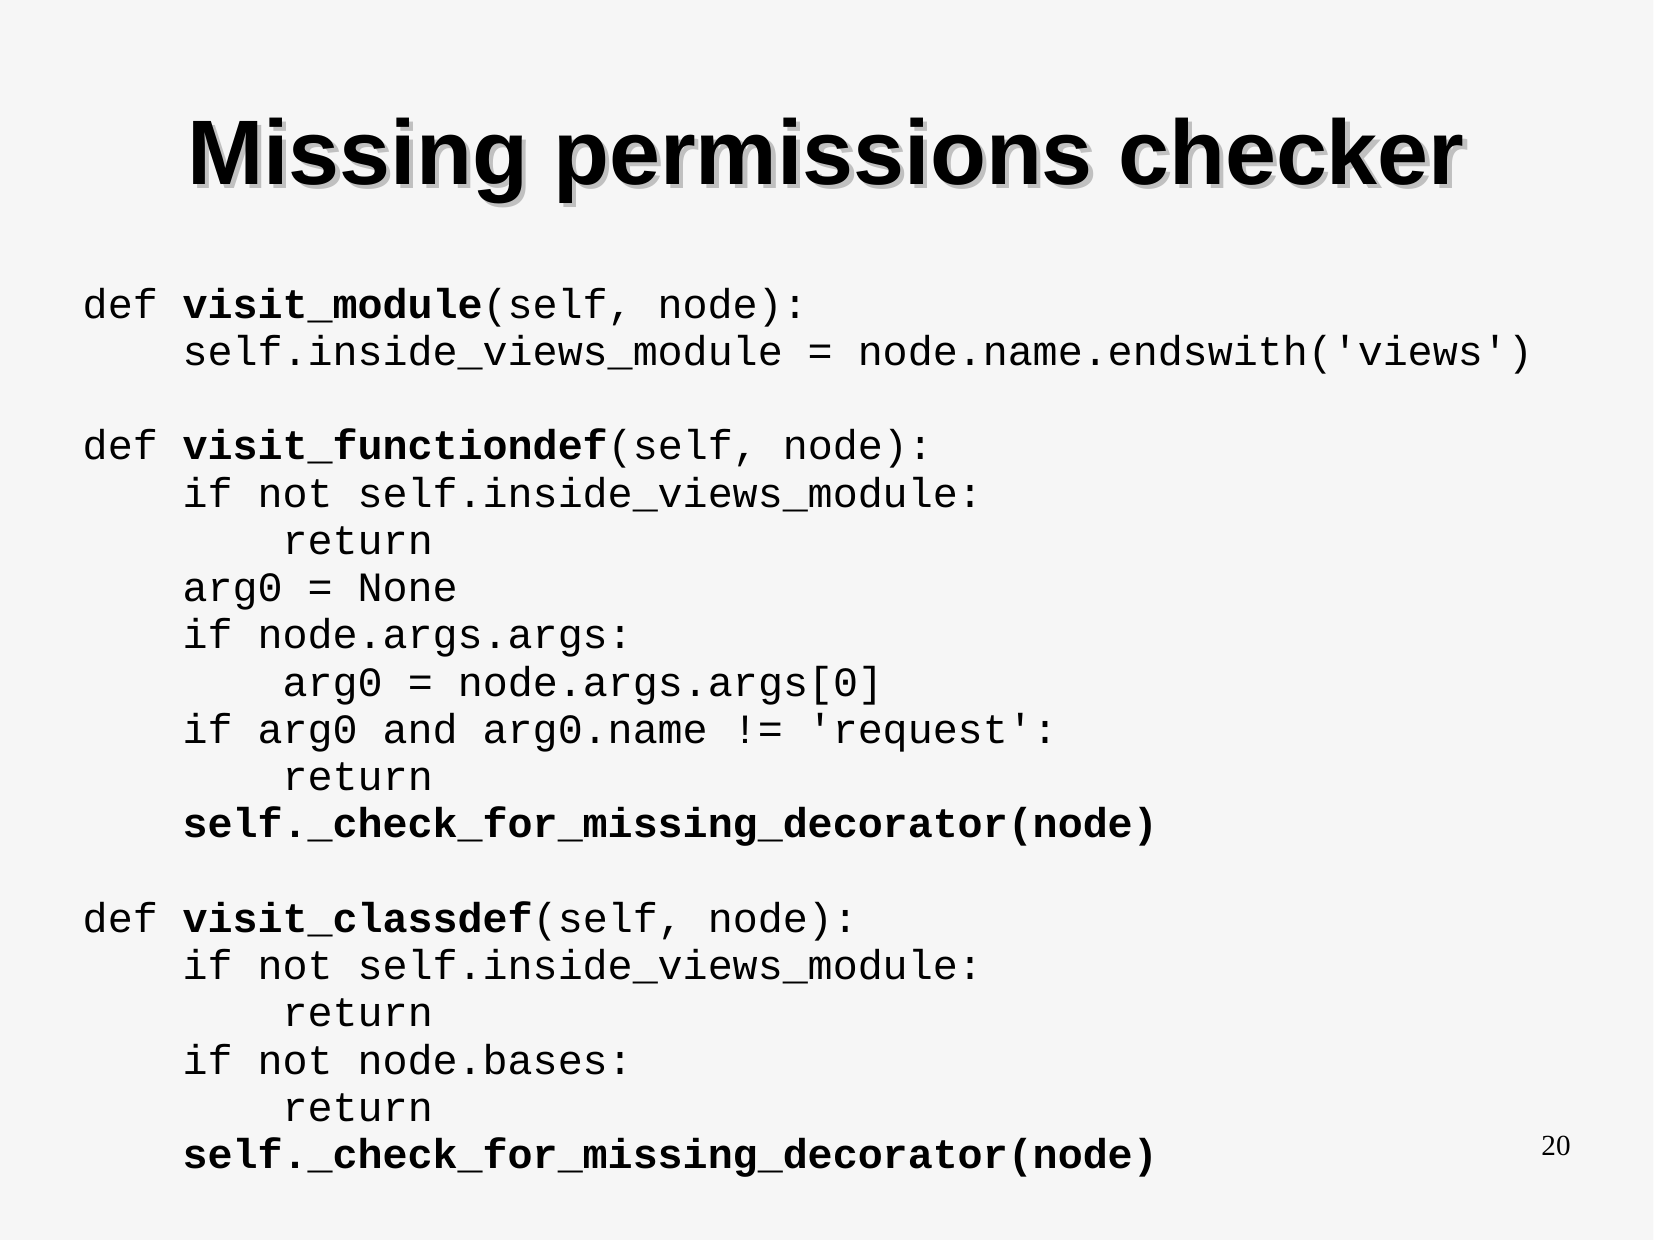

Missing permissions checker
# def visit_module(self, node):
 self.inside_views_module = node.name.endswith('views')
def visit_functiondef(self, node):
 if not self.inside_views_module:
 return
 arg0 = None
 if node.args.args:
 arg0 = node.args.args[0]
 if arg0 and arg0.name != 'request':
 return
 self._check_for_missing_decorator(node)
def visit_classdef(self, node):
 if not self.inside_views_module:
 return
 if not node.bases:
 return
 self._check_for_missing_decorator(node)
20